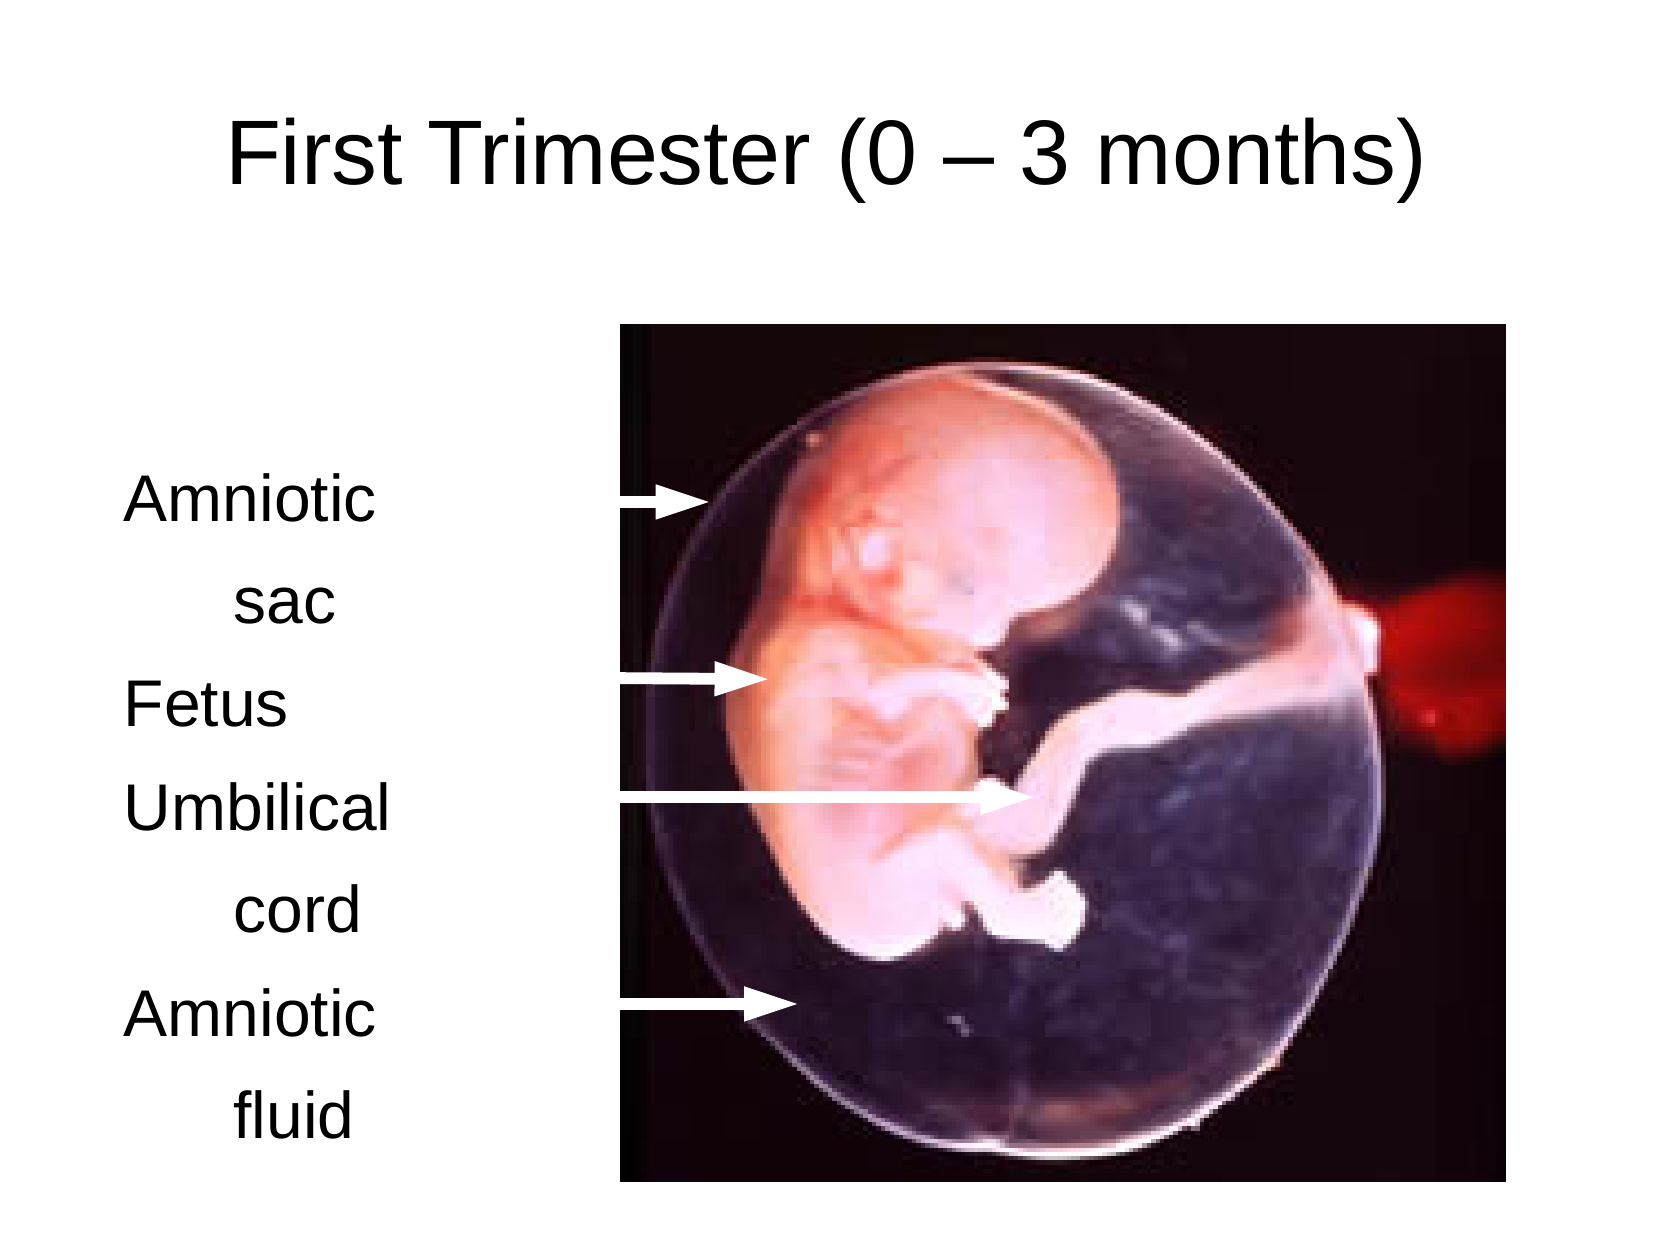

# First Trimester (0 – 3 months)
Amniotic
 sac
Fetus
Umbilical
 cord
Amniotic
 fluid